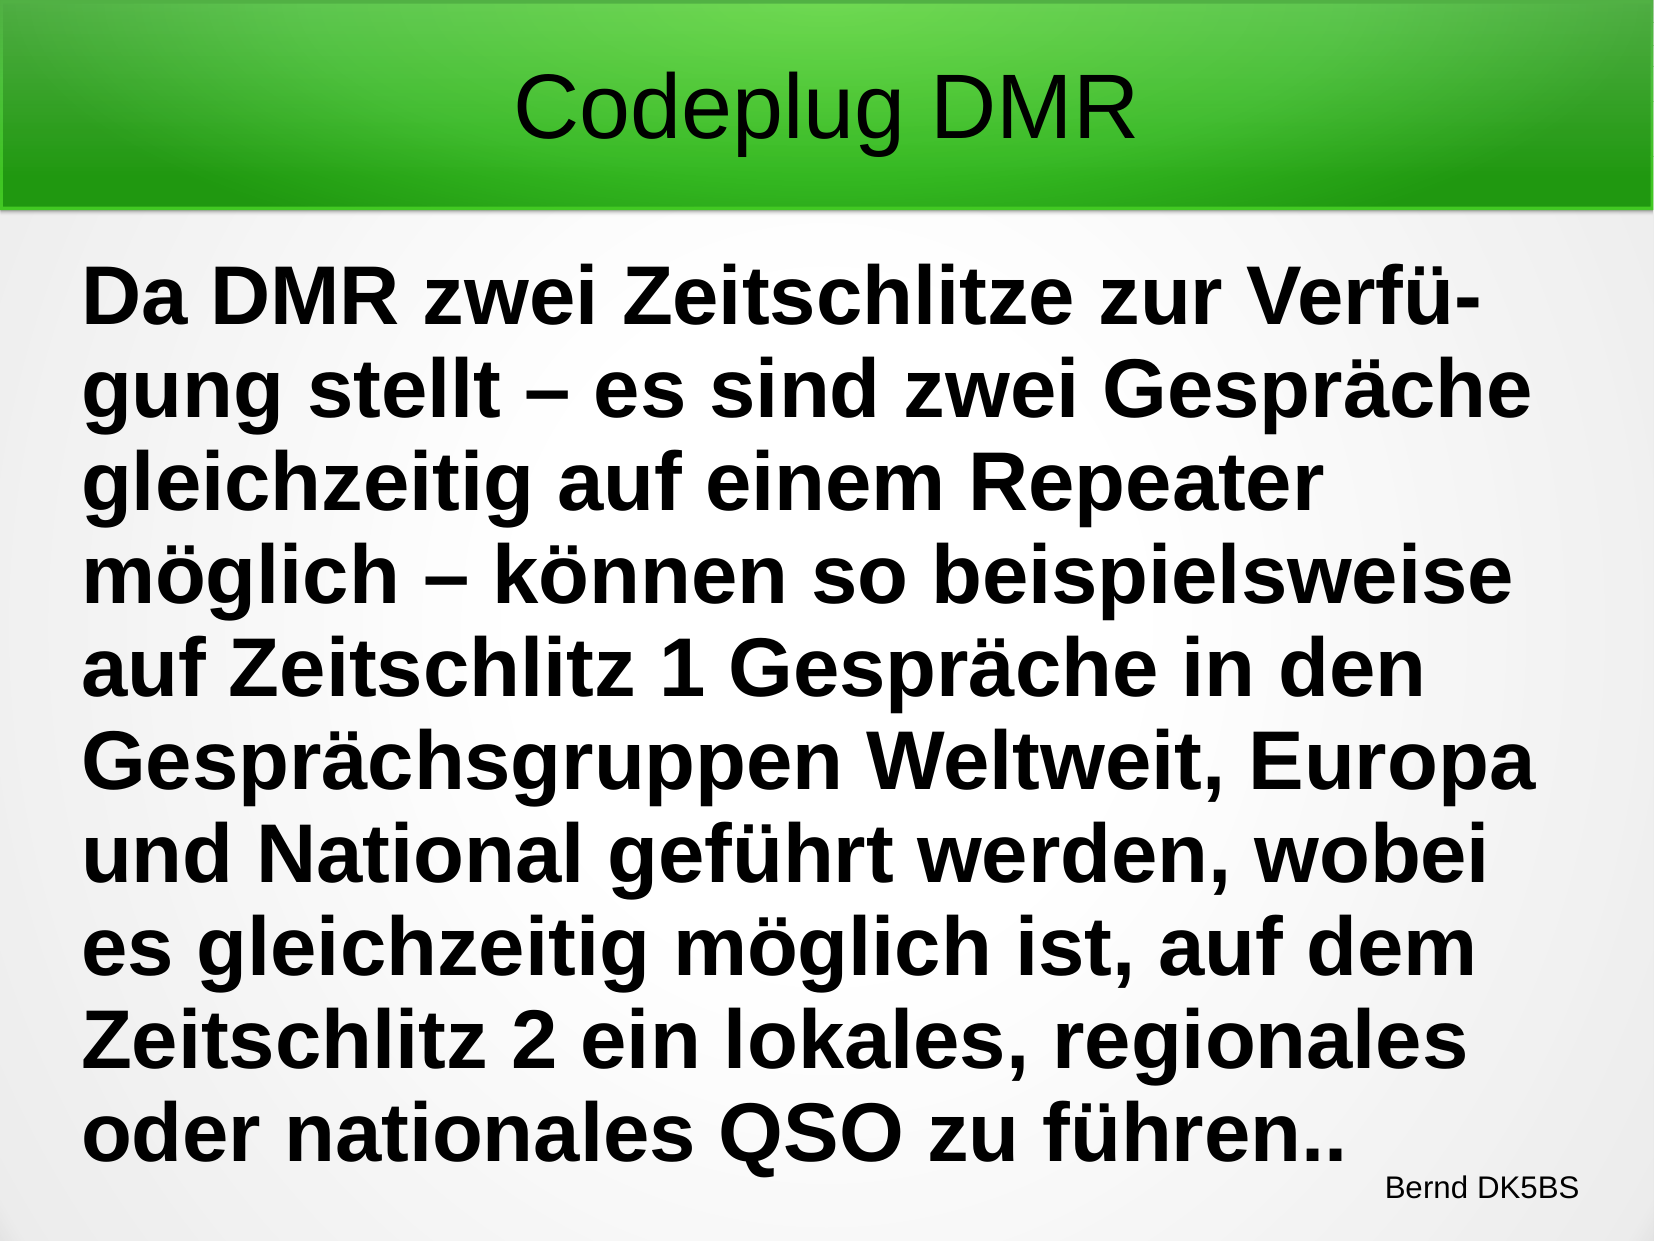

# Codeplug DMR
Da DMR zwei Zeitschlitze zur Verfü-gung stellt – es sind zwei Gespräche gleichzeitig auf einem Repeater möglich – können so beispielsweise auf Zeitschlitz 1 Gespräche in den Gesprächsgruppen Weltweit, Europa und National geführt werden, wobei es gleichzeitig möglich ist, auf dem Zeitschlitz 2 ein lokales, regionales oder nationales QSO zu führen..
Bernd DK5BS